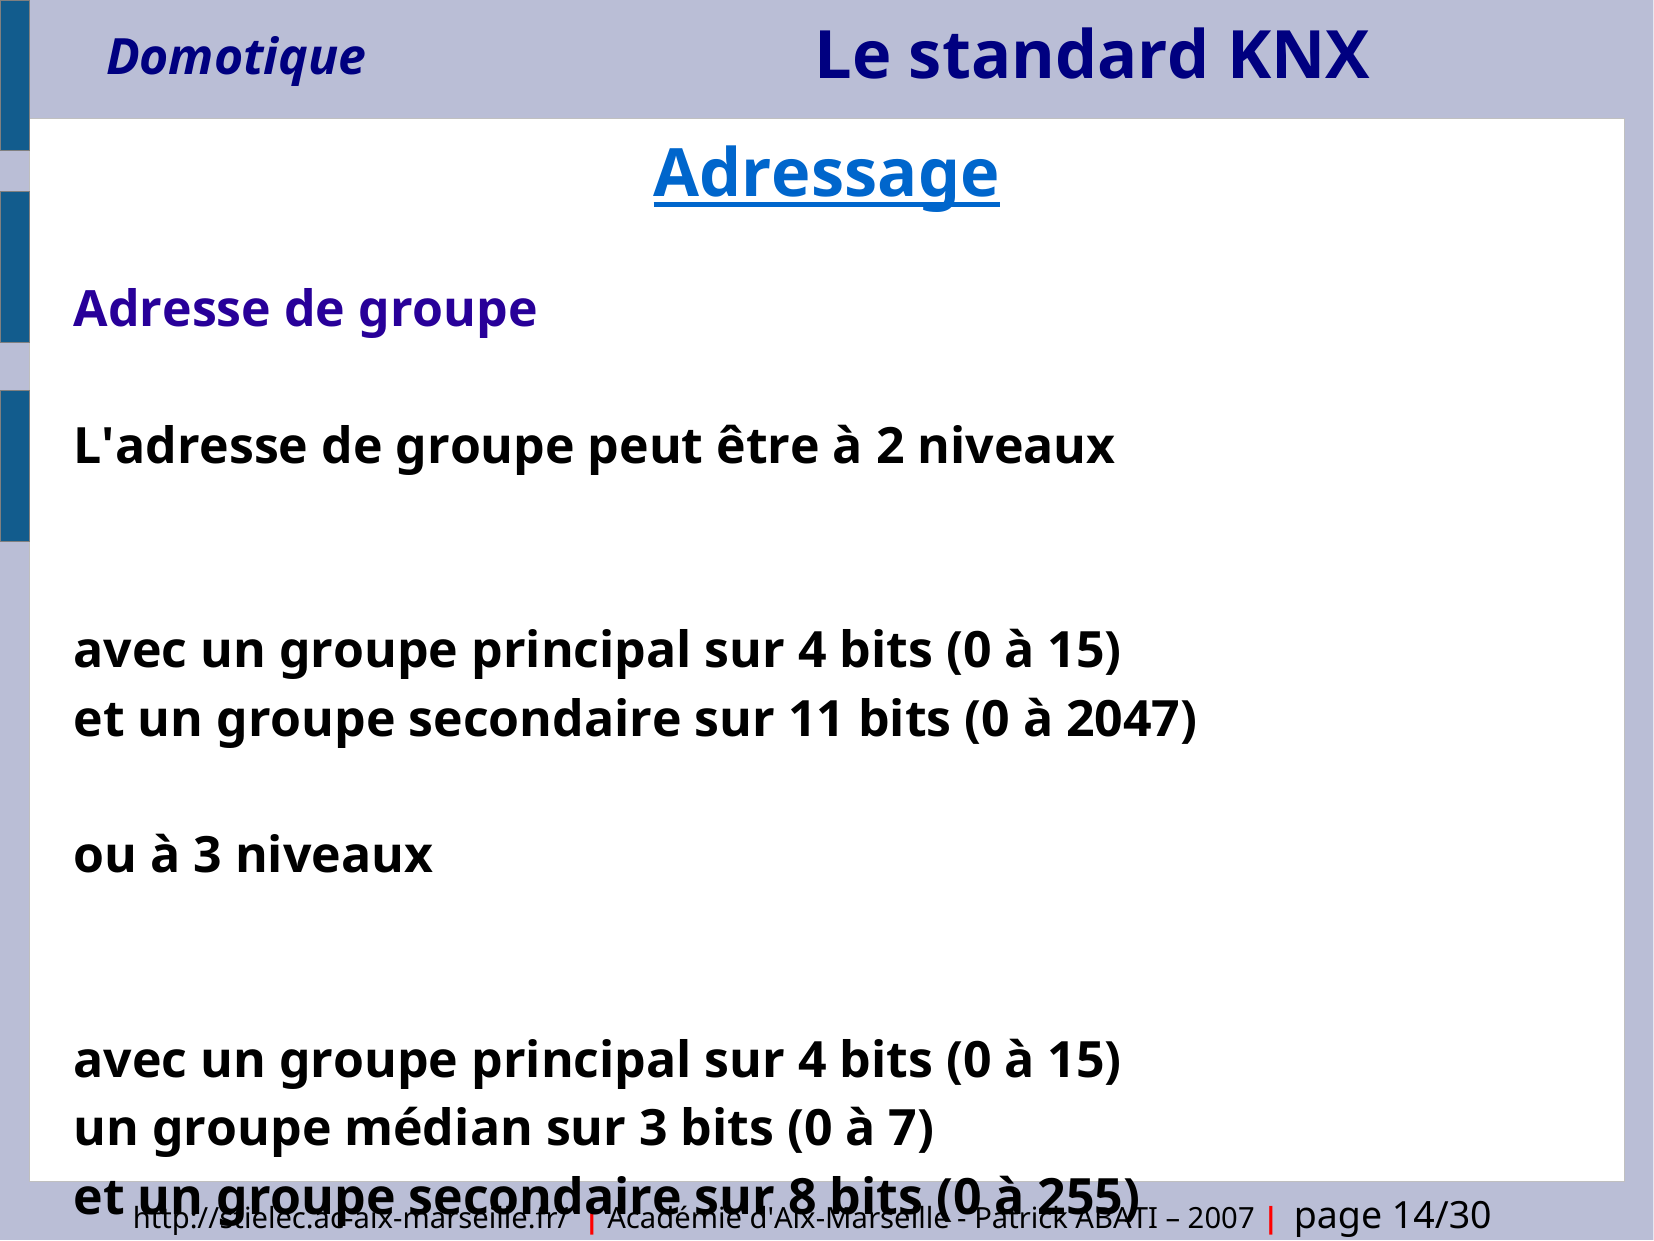

Adressage
Adresse de groupe
L'adresse de groupe peut être à 2 niveaux
avec un groupe principal sur 4 bits (0 à 15)
et un groupe secondaire sur 11 bits (0 à 2047)
ou à 3 niveaux
avec un groupe principal sur 4 bits (0 à 15)
un groupe médian sur 3 bits (0 à 7)
et un groupe secondaire sur 8 bits (0 à 255)